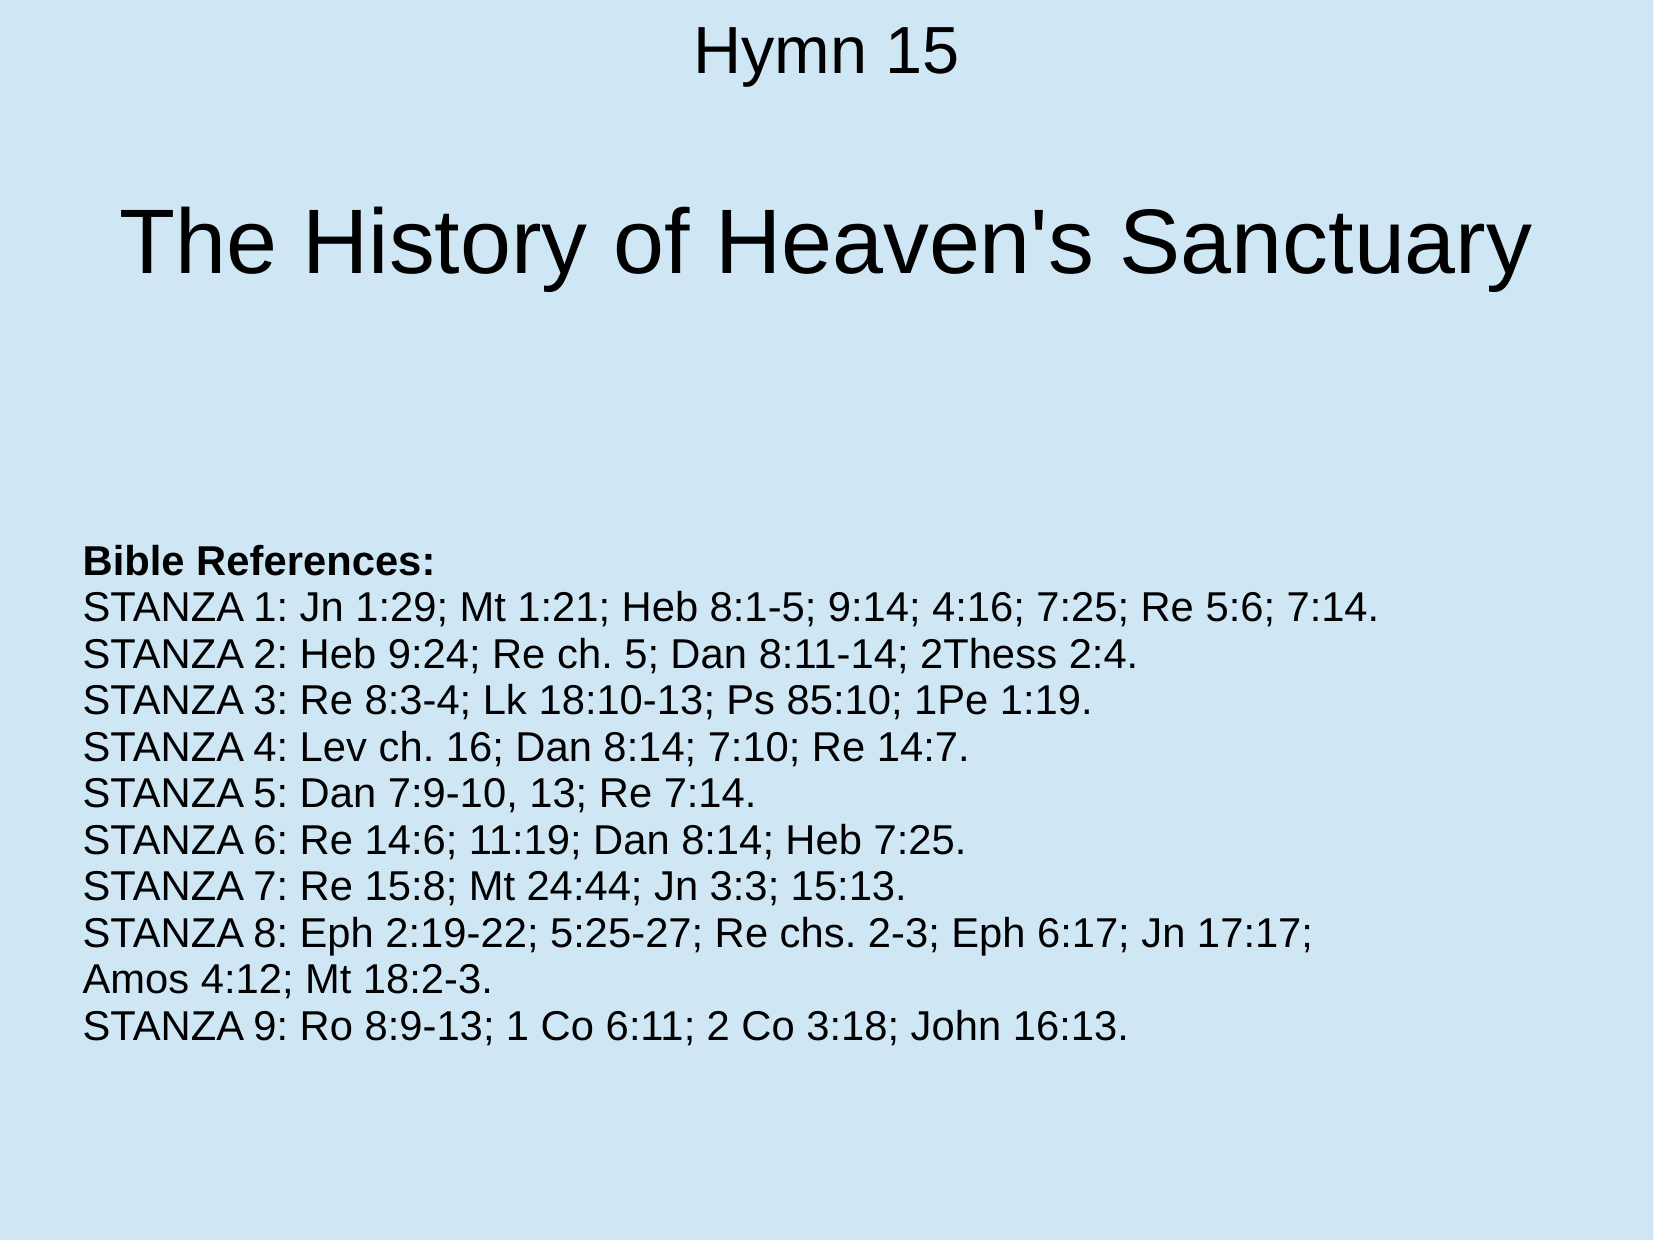

# Hymn 15 The History of Heaven's Sanctuary
Bible References:
STANZA 1: Jn 1:29; Mt 1:21; Heb 8:1-5; 9:14; 4:16; 7:25; Re 5:6; 7:14.
STANZA 2: Heb 9:24; Re ch. 5; Dan 8:11-14; 2Thess 2:4.
STANZA 3: Re 8:3-4; Lk 18:10-13; Ps 85:10; 1Pe 1:19.
STANZA 4: Lev ch. 16; Dan 8:14; 7:10; Re 14:7.
STANZA 5: Dan 7:9-10, 13; Re 7:14.
STANZA 6: Re 14:6; 11:19; Dan 8:14; Heb 7:25.
STANZA 7: Re 15:8; Mt 24:44; Jn 3:3; 15:13.
STANZA 8: Eph 2:19-22; 5:25-27; Re chs. 2-3; Eph 6:17; Jn 17:17;
Amos 4:12; Mt 18:2-3.
STANZA 9: Ro 8:9-13; 1 Co 6:11; 2 Co 3:18; John 16:13.